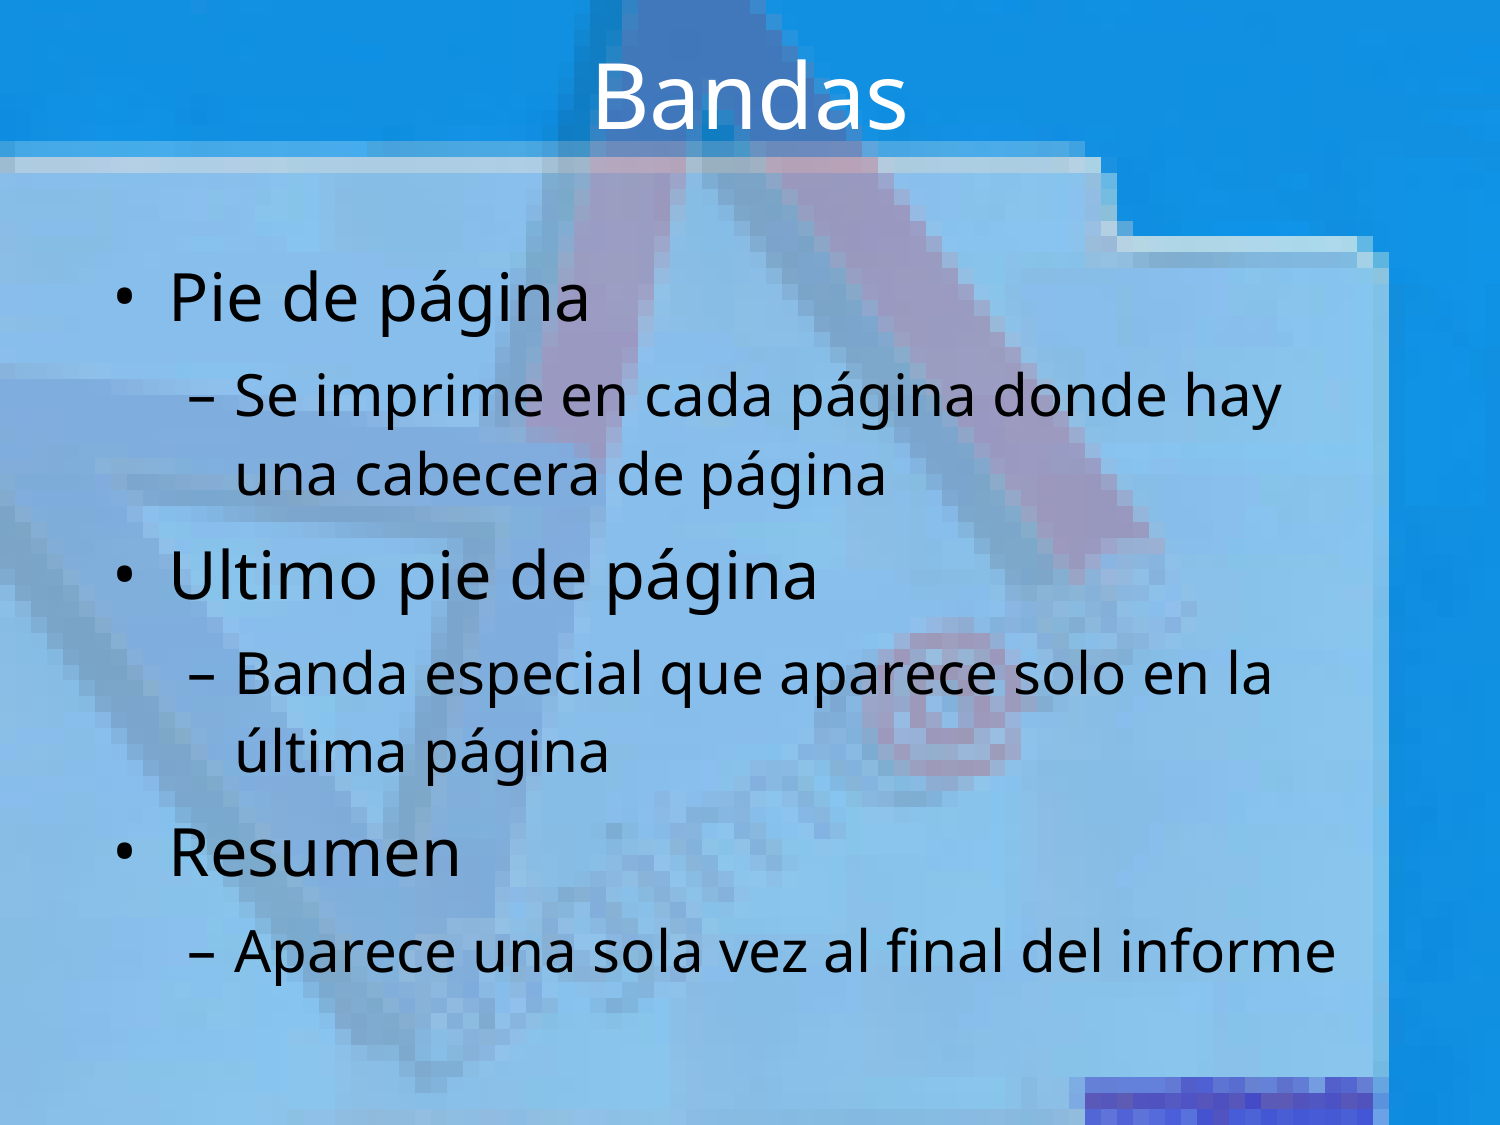

# Bandas
Pie de página
Se imprime en cada página donde hay una cabecera de página
Ultimo pie de página
Banda especial que aparece solo en la última página
Resumen
Aparece una sola vez al final del informe